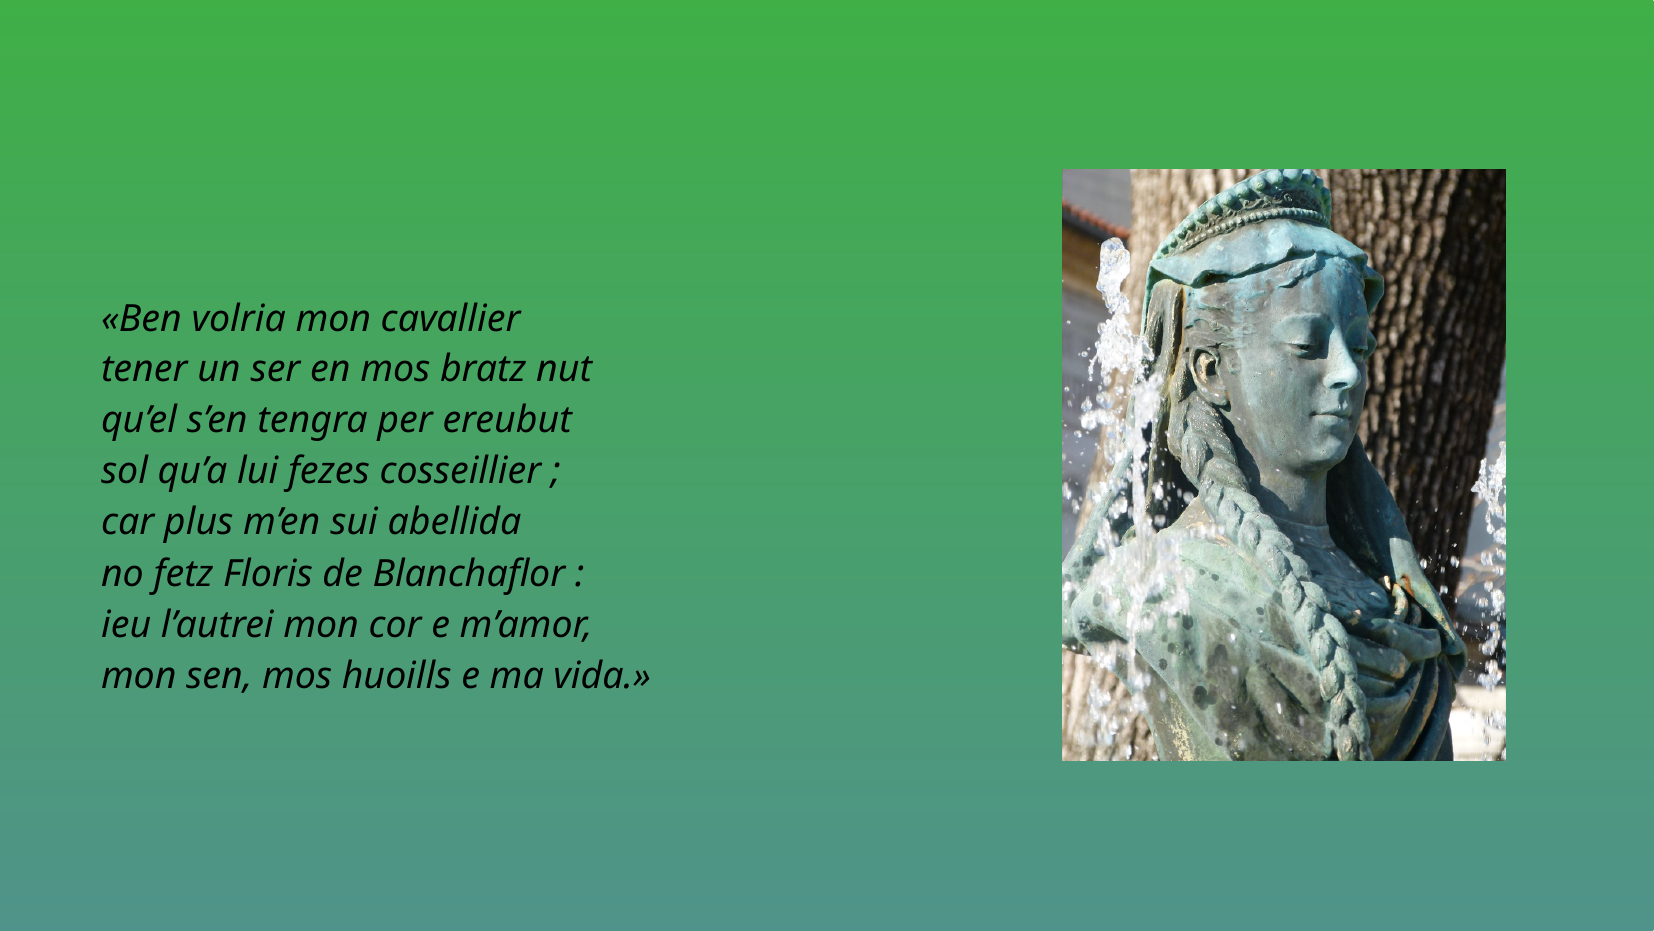

«Ben volria mon cavallier
tener un ser en mos bratz nut
qu’el s’en tengra per ereubut
sol qu’a lui fezes cosseillier ;
car plus m’en sui abellida
no fetz Floris de Blanchaflor :
ieu l’autrei mon cor e m’amor,
mon sen, mos huoills e ma vida.»